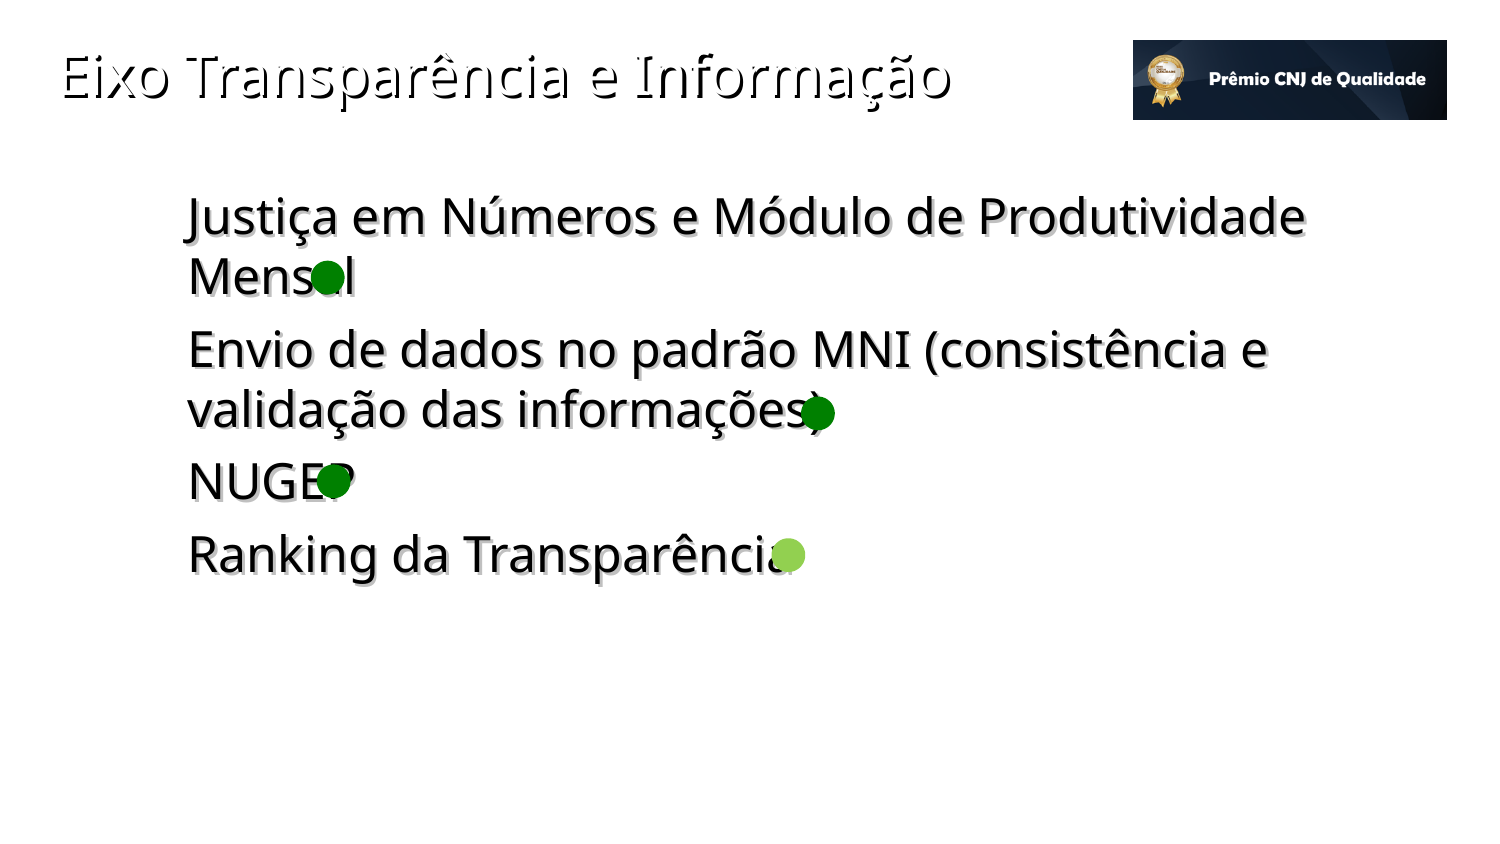

Eixo Transparência e Informação
# Justiça em Números e Módulo de Produtividade Mensal
Envio de dados no padrão MNI (consistência e validação das informações)
NUGEP
Ranking da Transparência